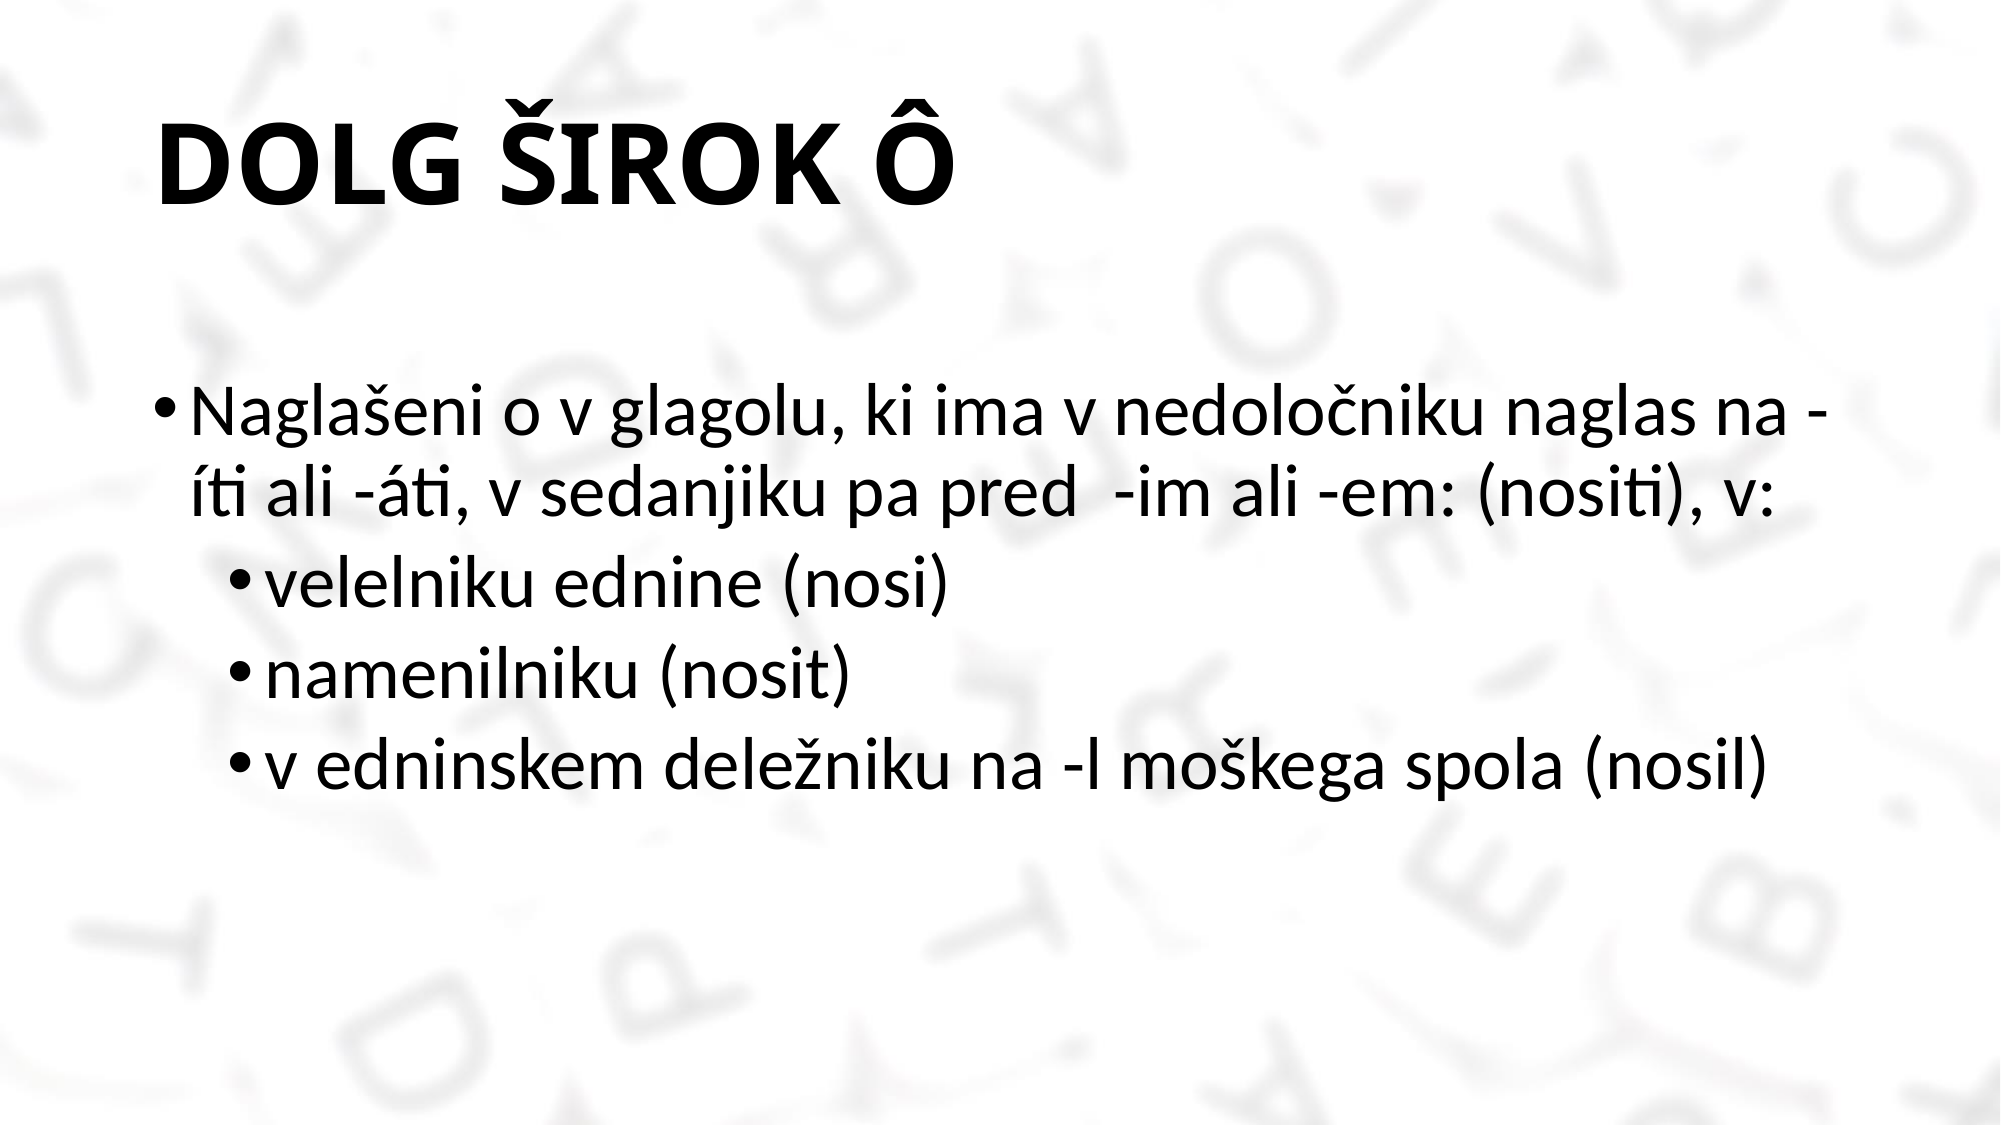

# DOLG ŠIROK Ô
Naglašeni o v glagolu, ki ima v nedoločniku naglas na -íti ali -áti, v sedanjiku pa pred -im ali -em: (nositi), v:
velelniku ednine (nosi)
namenilniku (nosit)
v edninskem deležniku na -l moškega spola (nosil)